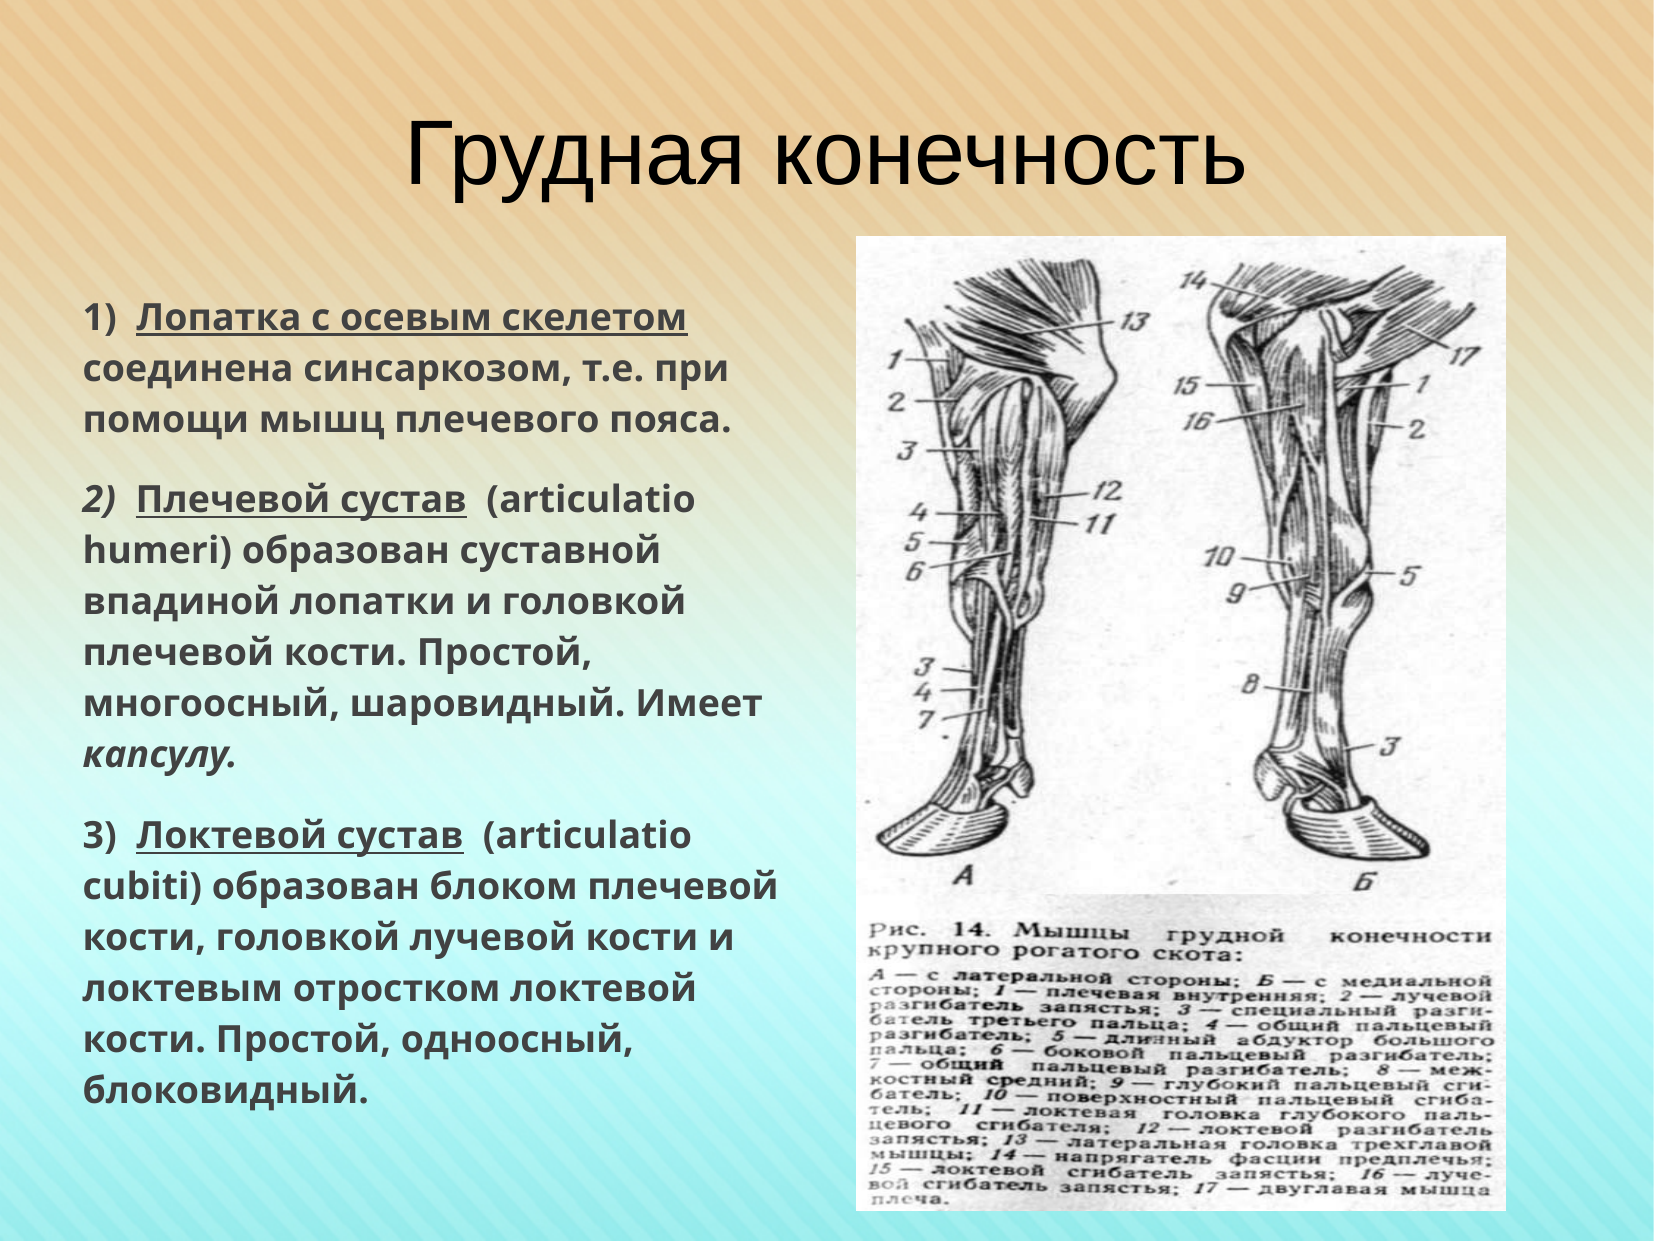

# Грудная конечность
1)  Лопатка с осевым скелетом  соединена синсаркозом, т.е. при помощи мышц плечевого пояса.
2)  Плечевой сустав  (articulatio humeri) образован суставной впадиной лопатки и головкой плечевой кости. Простой, многоосный, шаровидный. Имеет  капсулу.
3)  Локтевой сустав  (articulatio cubiti) образован блоком плечевой кости, головкой лучевой кости и локтевым отростком локтевой кости. Простой, одноосный, блоковидный.